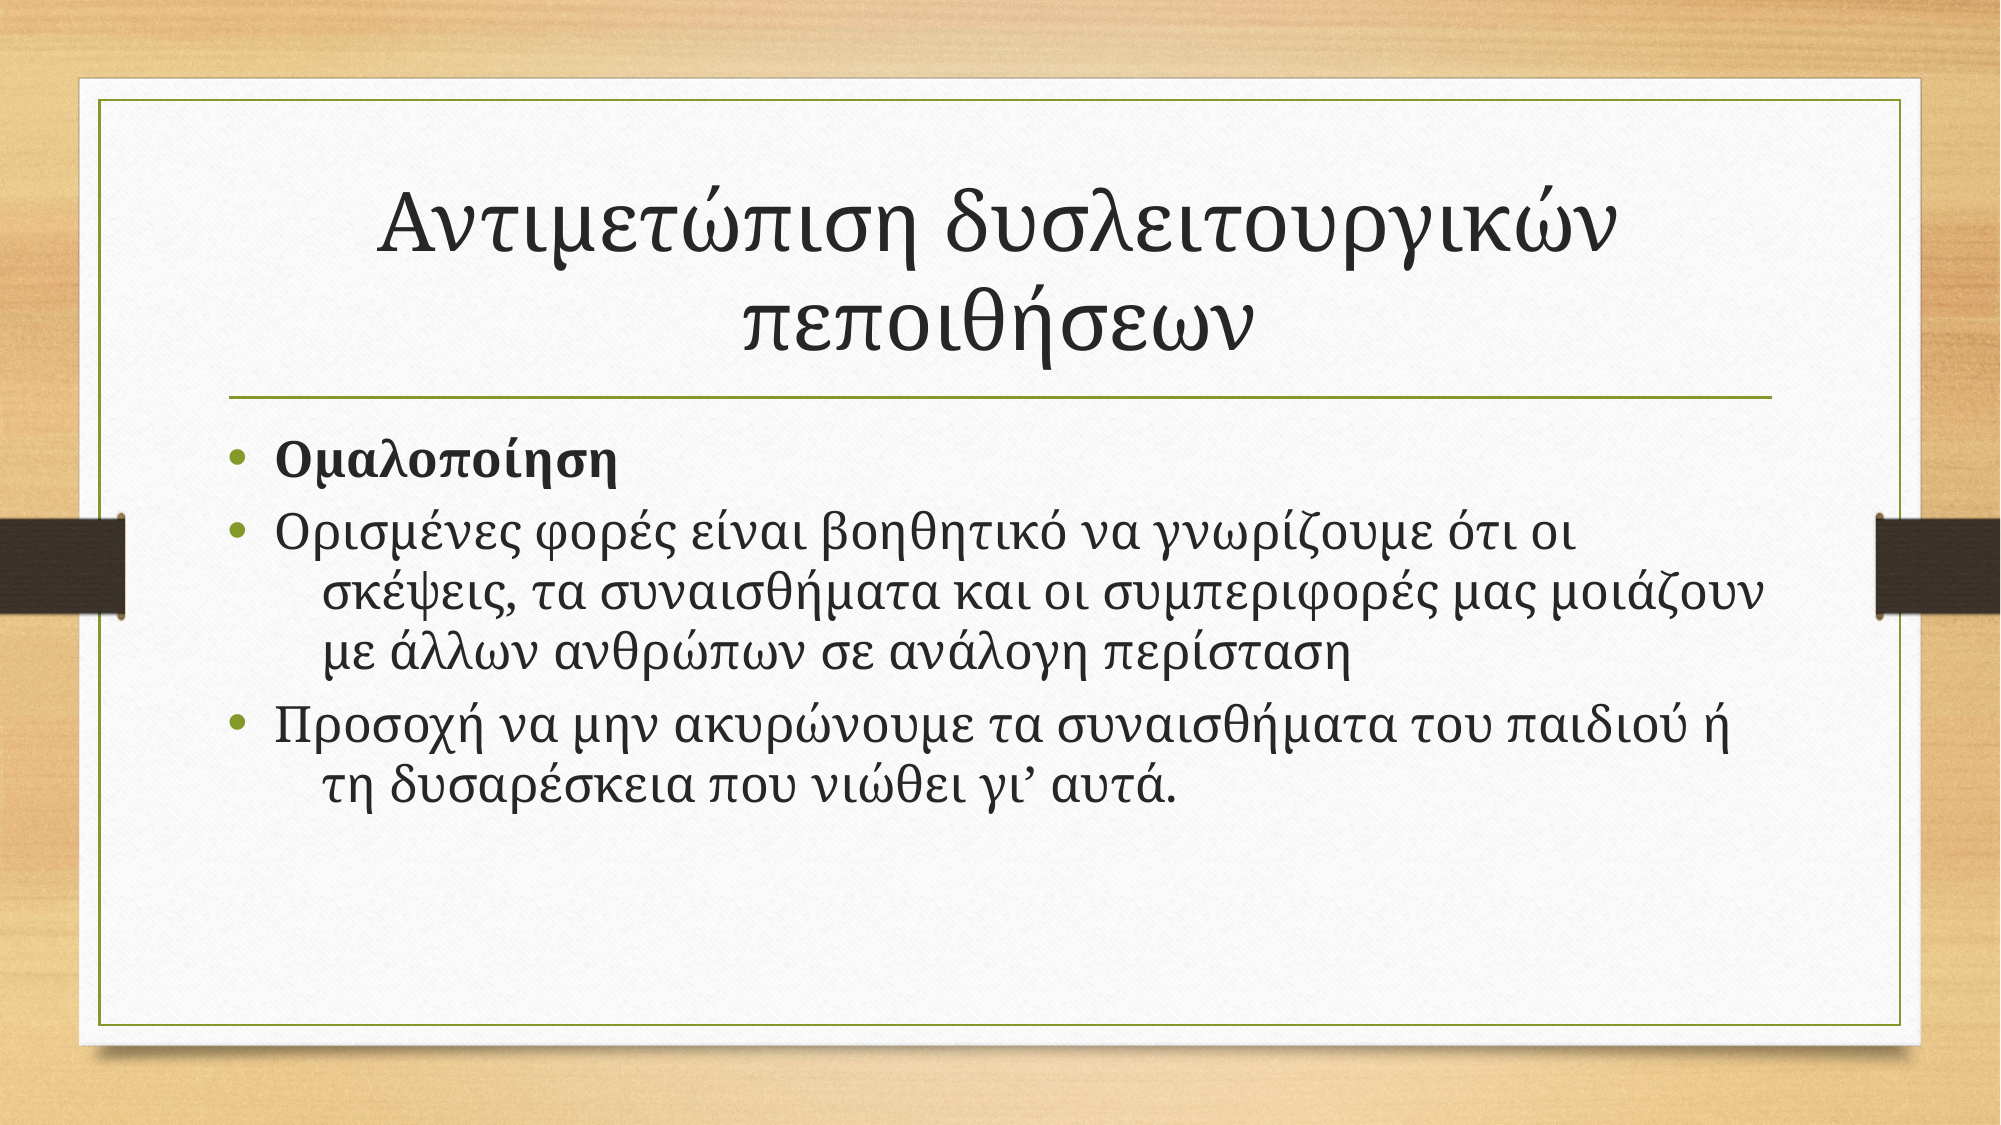

# Αντιμετώπιση δυσλειτουργικών πεποιθήσεων
Ομαλοποίηση
Ορισμένες φορές είναι βοηθητικό να γνωρίζουμε ότι οι σκέψεις, τα συναισθήματα και οι συμπεριφορές μας μοιάζουν με άλλων ανθρώπων σε ανάλογη περίσταση
Προσοχή να μην ακυρώνουμε τα συναισθήματα του παιδιού ή τη δυσαρέσκεια που νιώθει γι’ αυτά.